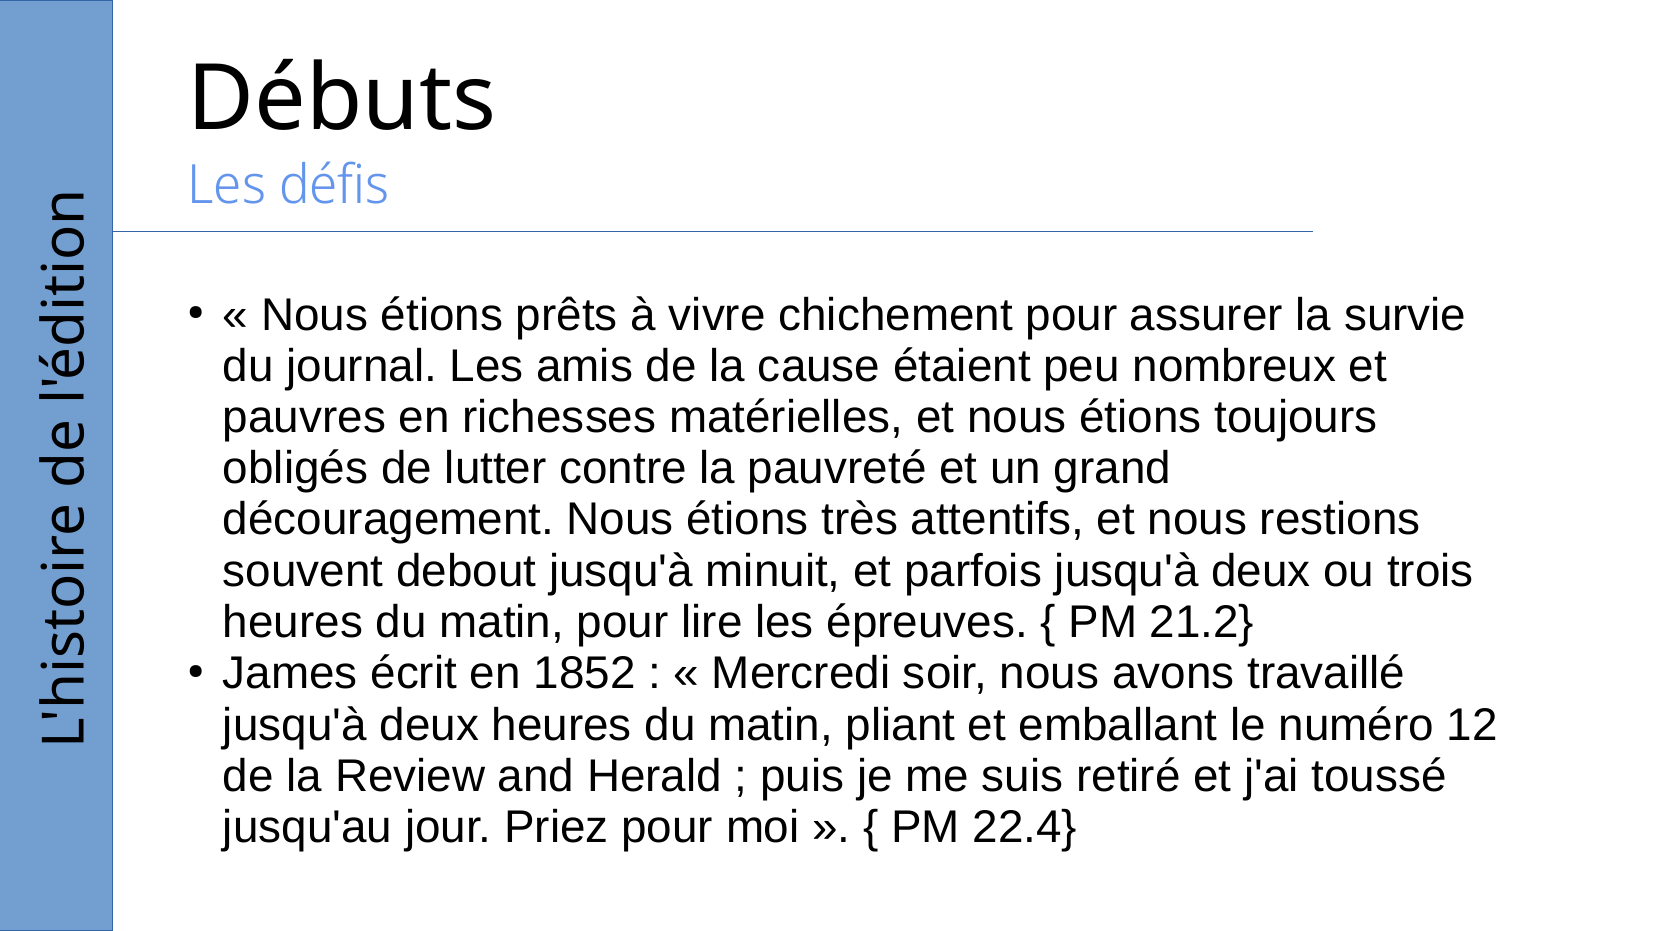

Débuts
Les défis
# « Nous étions prêts à vivre chichement pour assurer la survie du journal. Les amis de la cause étaient peu nombreux et pauvres en richesses matérielles, et nous étions toujours obligés de lutter contre la pauvreté et un grand découragement. Nous étions très attentifs, et nous restions souvent debout jusqu'à minuit, et parfois jusqu'à deux ou trois heures du matin, pour lire les épreuves. { PM 21.2}
James écrit en 1852 : « Mercredi soir, nous avons travaillé jusqu'à deux heures du matin, pliant et emballant le numéro 12 de la Review and Herald ; puis je me suis retiré et j'ai toussé jusqu'au jour. Priez pour moi ». { PM 22.4}
L'histoire de l'édition